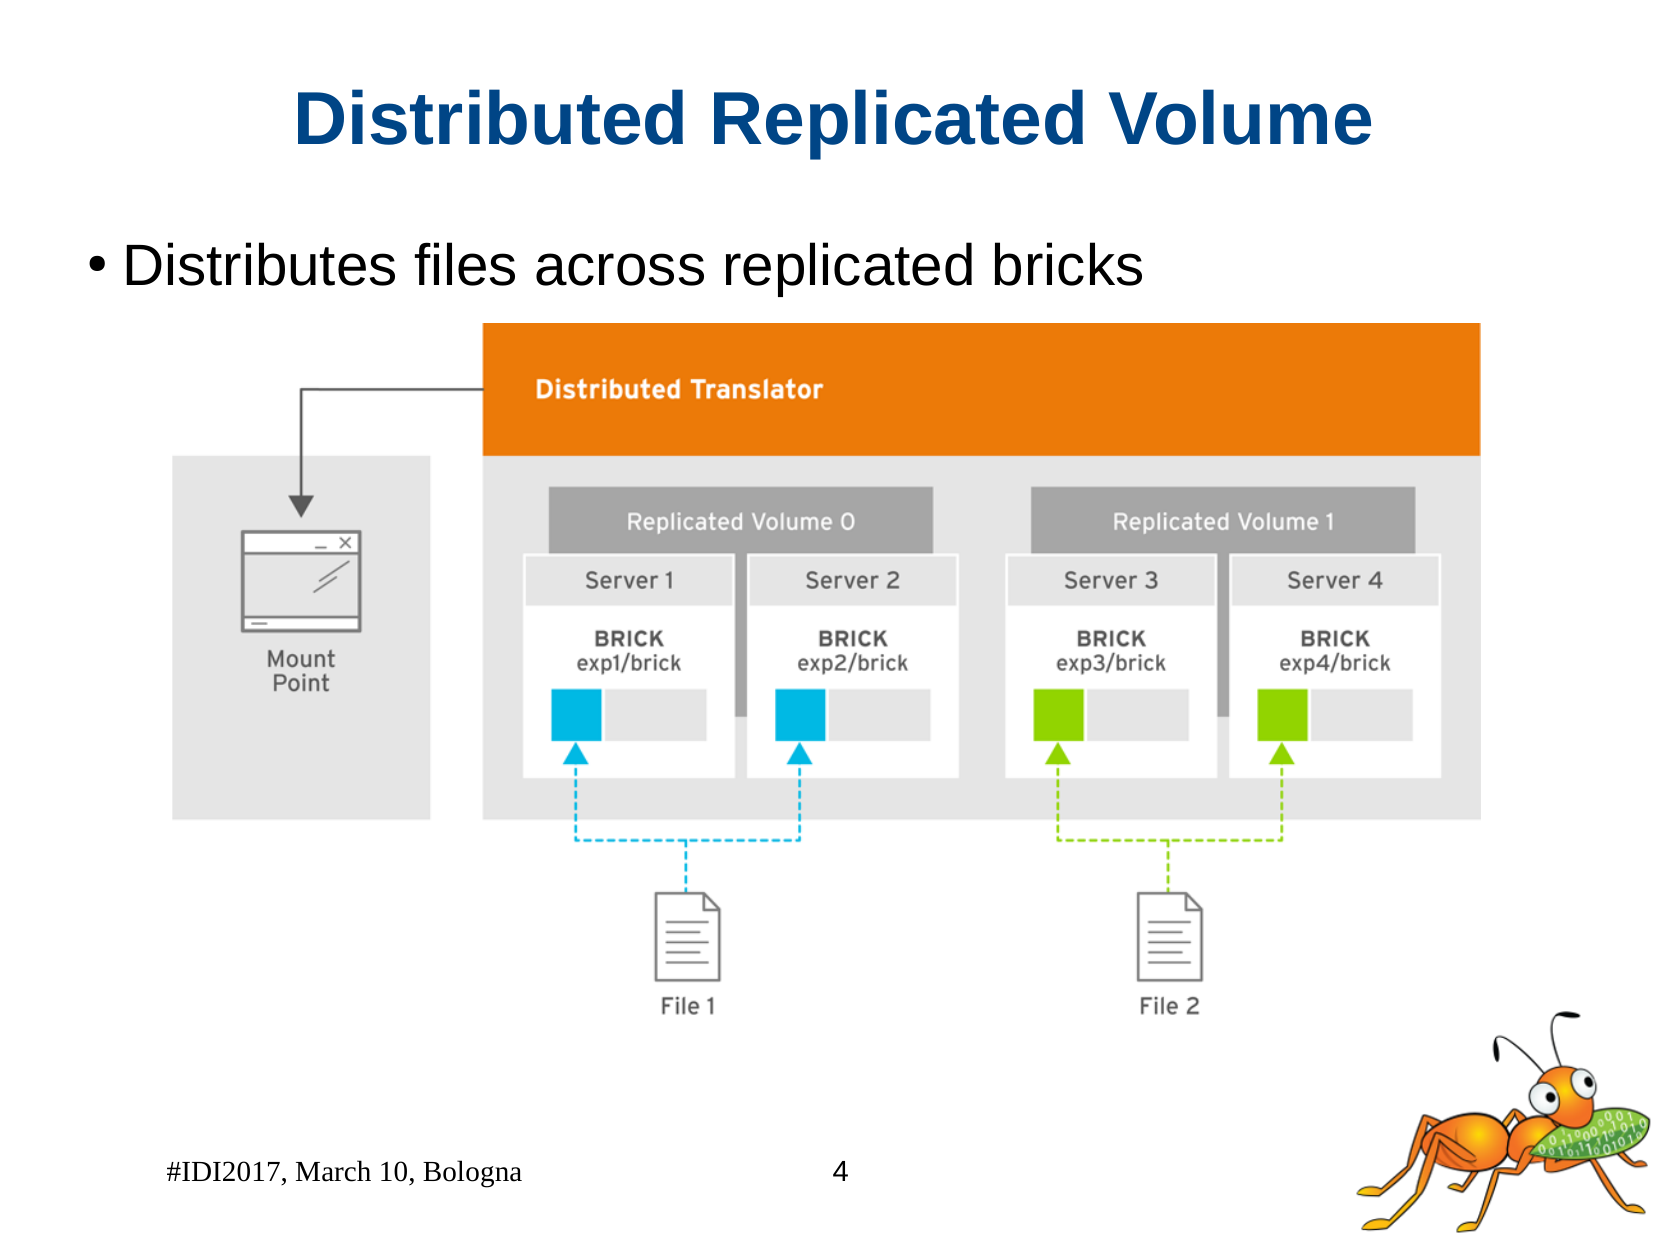

# Distributed Replicated Volume
Distributes files across replicated bricks
#IDI2017, March 10, Bologna
4